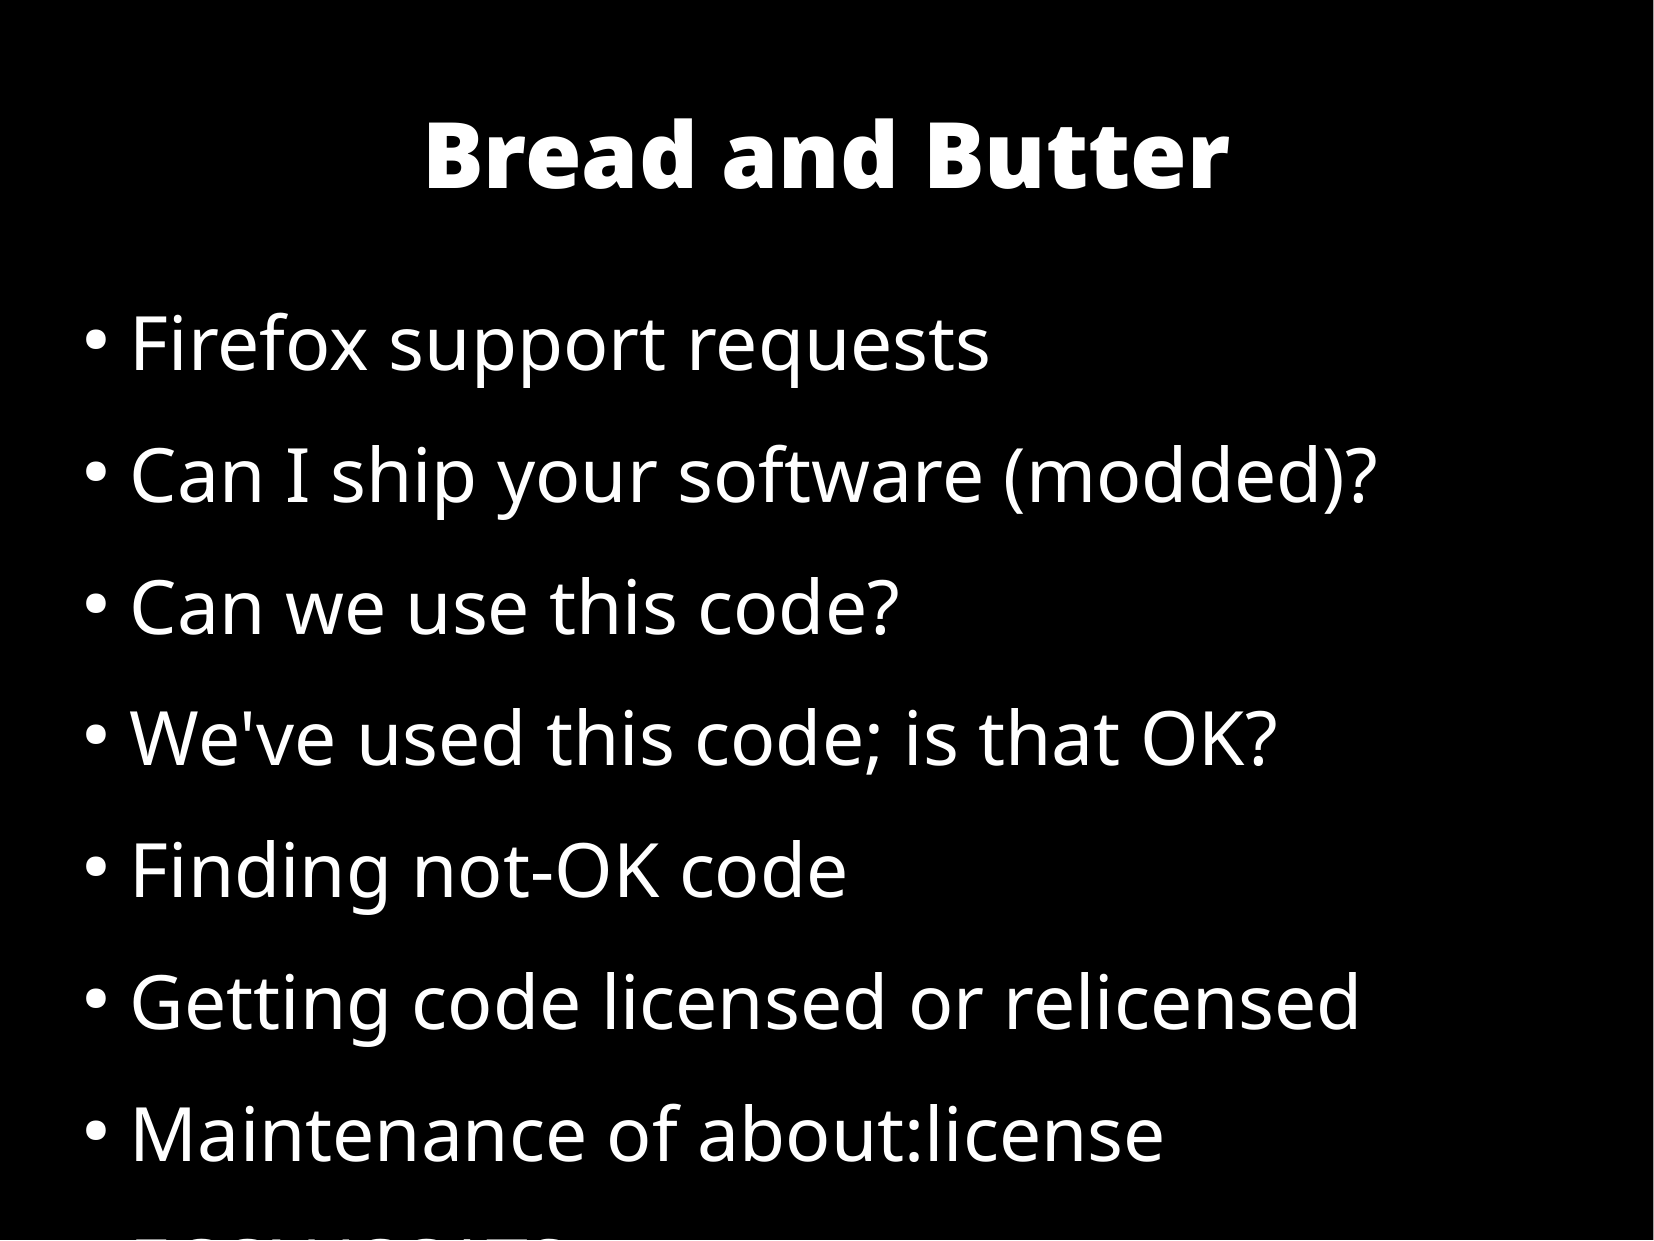

# Bread and Butter
Firefox support requests
Can I ship your software (modded)?
Can we use this code?
We've used this code; is that OK?
Finding not-OK code
Getting code licensed or relicensed
Maintenance of about:license
ECCN/CCATS